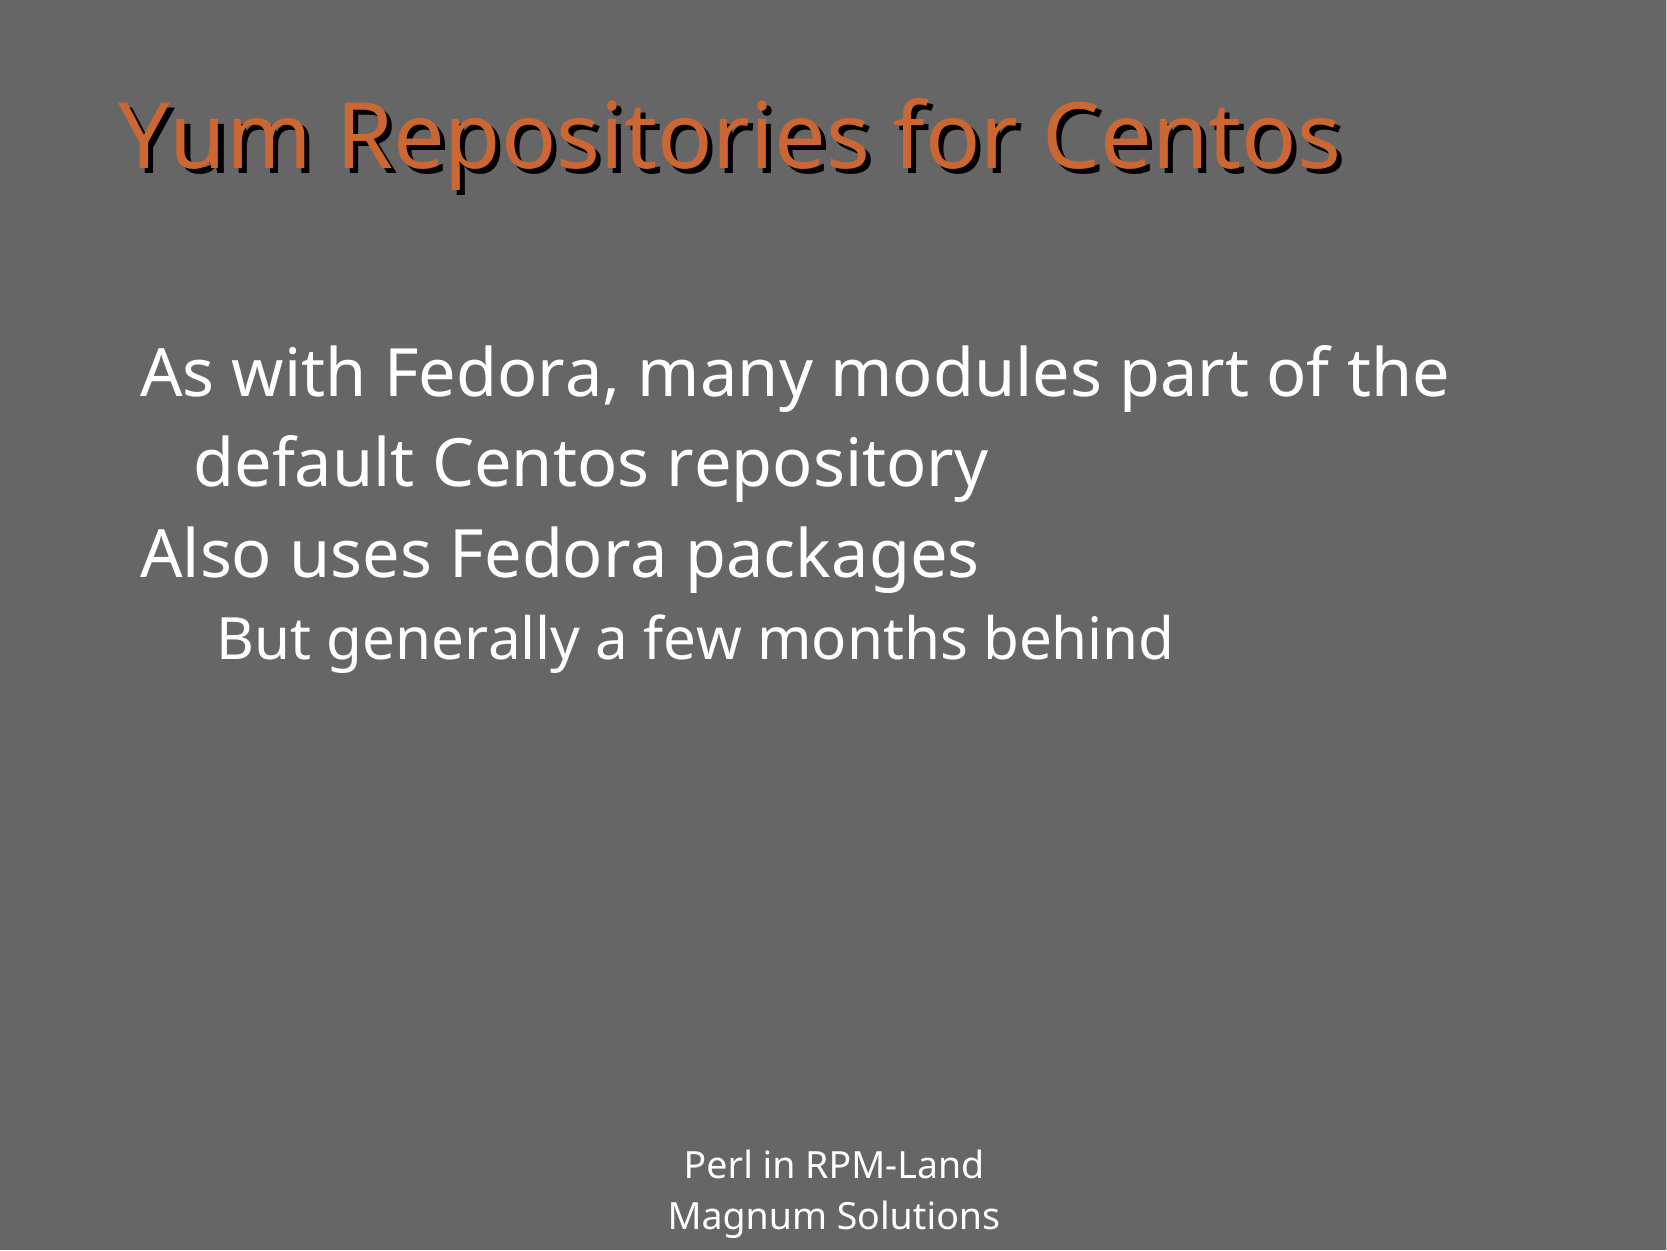

# Yum Repositories for Centos
As with Fedora, many modules part of the default Centos repository
Also uses Fedora packages
But generally a few months behind